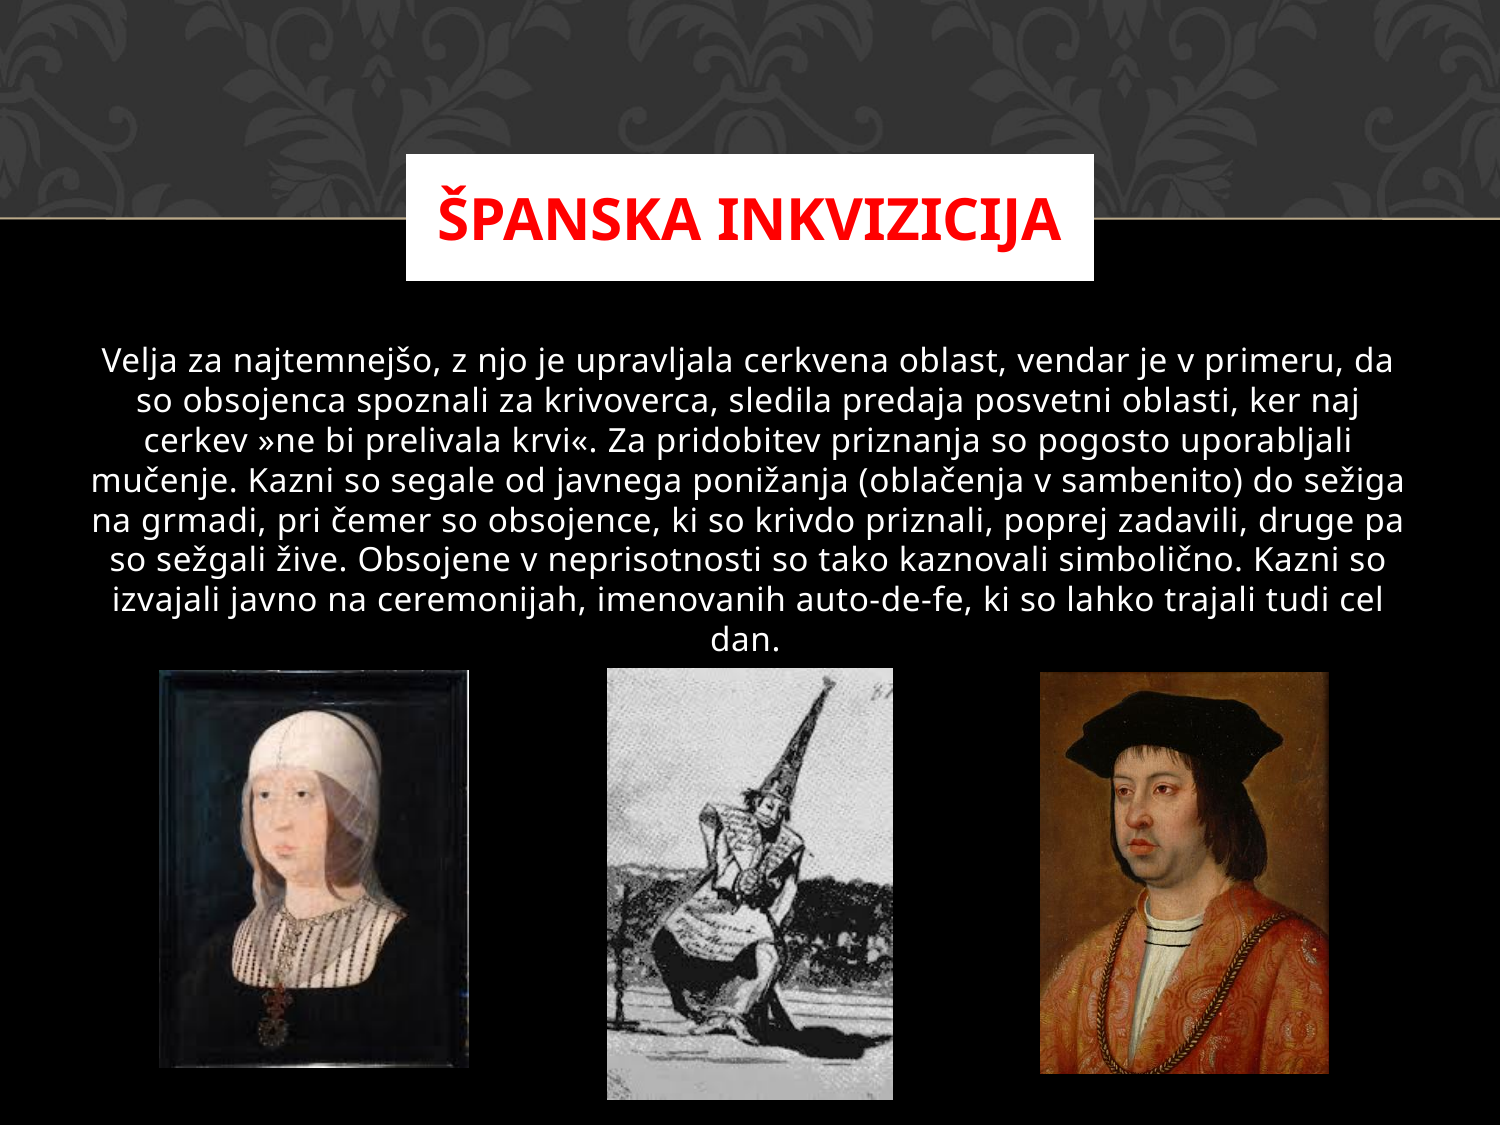

Španska inkvizicija
# Velja za najtemnejšo, z njo je upravljala cerkvena oblast, vendar je v primeru, da so obsojenca spoznali za krivoverca, sledila predaja posvetni oblasti, ker naj cerkev »ne bi prelivala krvi«. Za pridobitev priznanja so pogosto uporabljali mučenje. Kazni so segale od javnega ponižanja (oblačenja v sambenito) do sežiga na grmadi, pri čemer so obsojence, ki so krivdo priznali, poprej zadavili, druge pa so sežgali žive. Obsojene v neprisotnosti so tako kaznovali simbolično. Kazni so izvajali javno na ceremonijah, imenovanih auto-de-fe, ki so lahko trajali tudi cel dan.